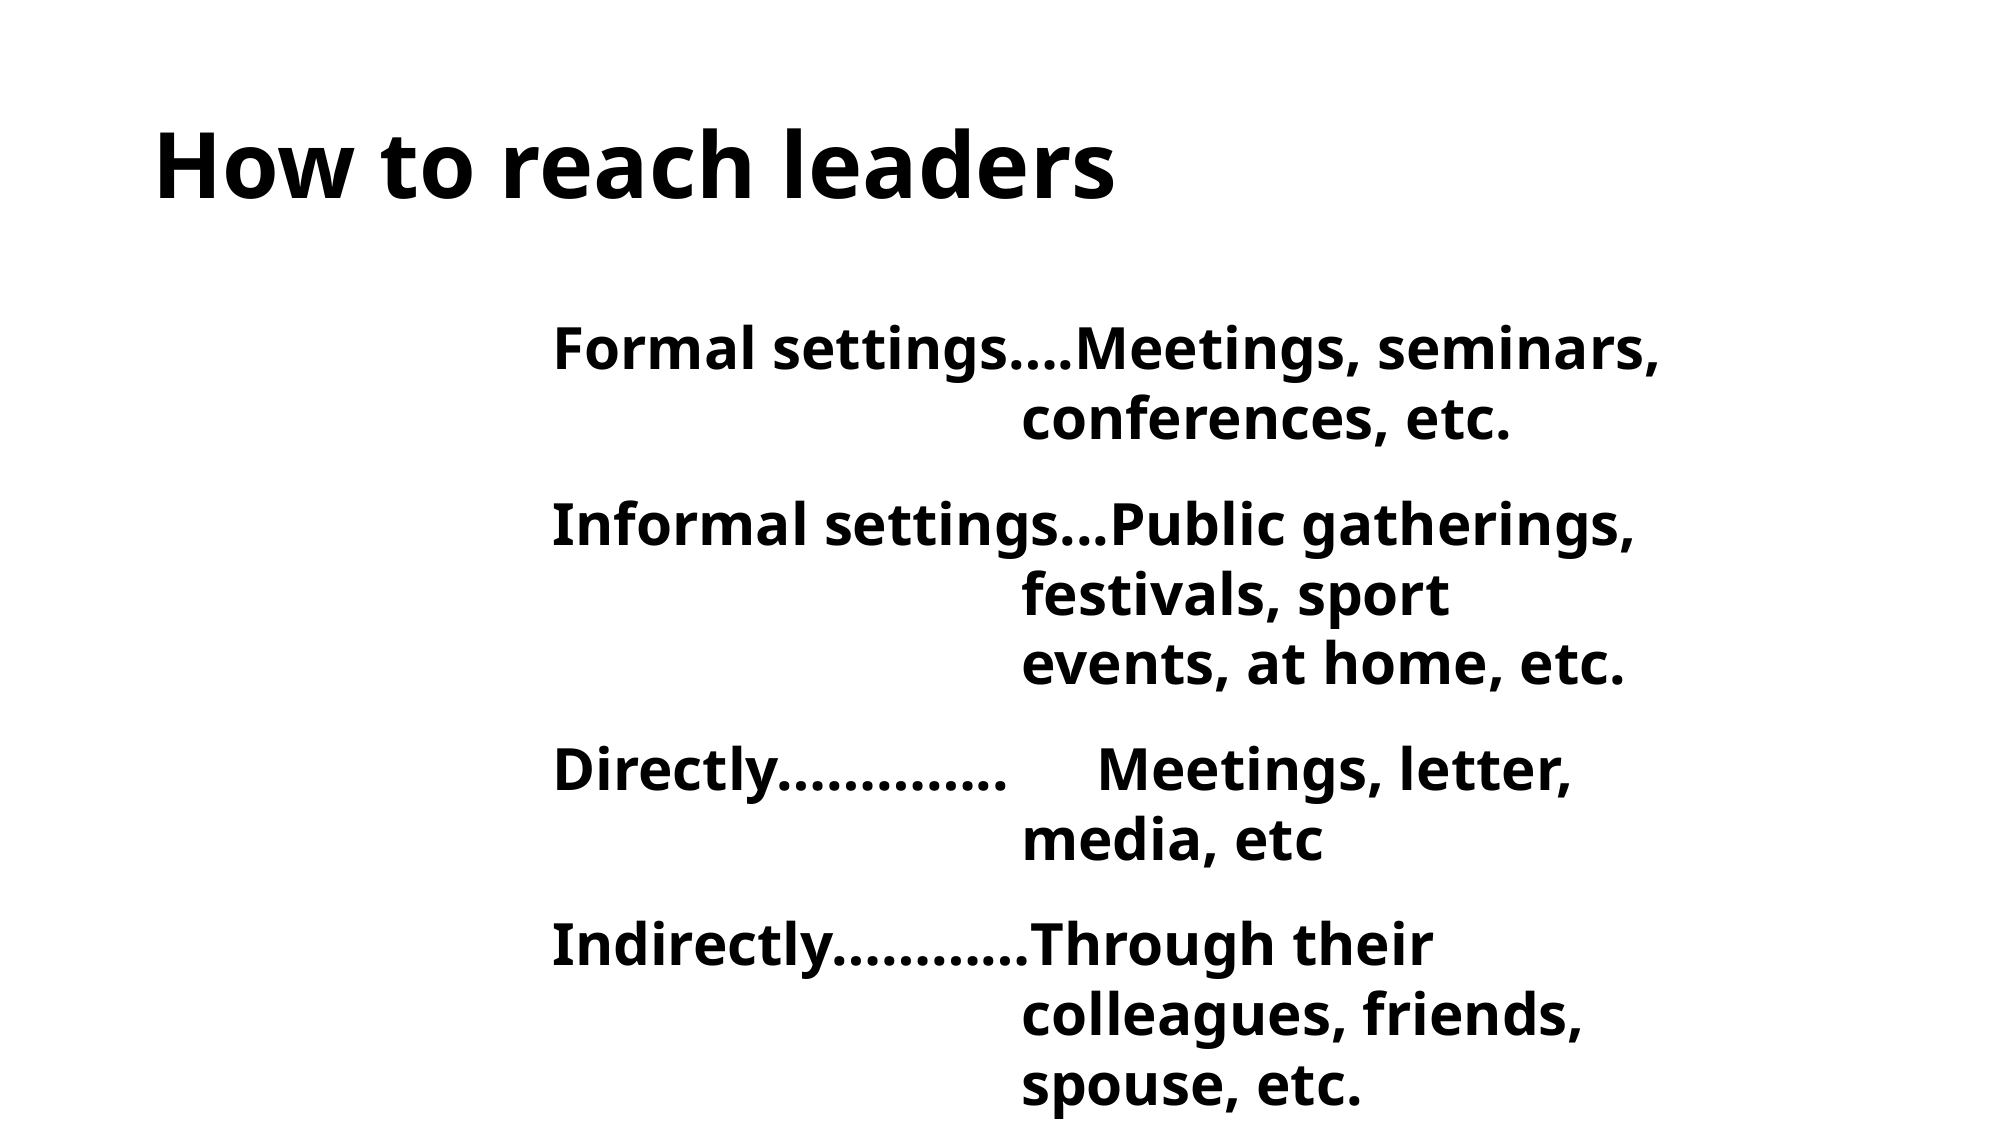

# How to reach leaders
Formal settings….Meetings, seminars, conferences, etc.
Informal settings...Public gatherings, festivals, sport events, at home, etc.
Directly…………..	Meetings, letter, media, etc
Indirectly…………Through their colleagues, friends, spouse, etc.